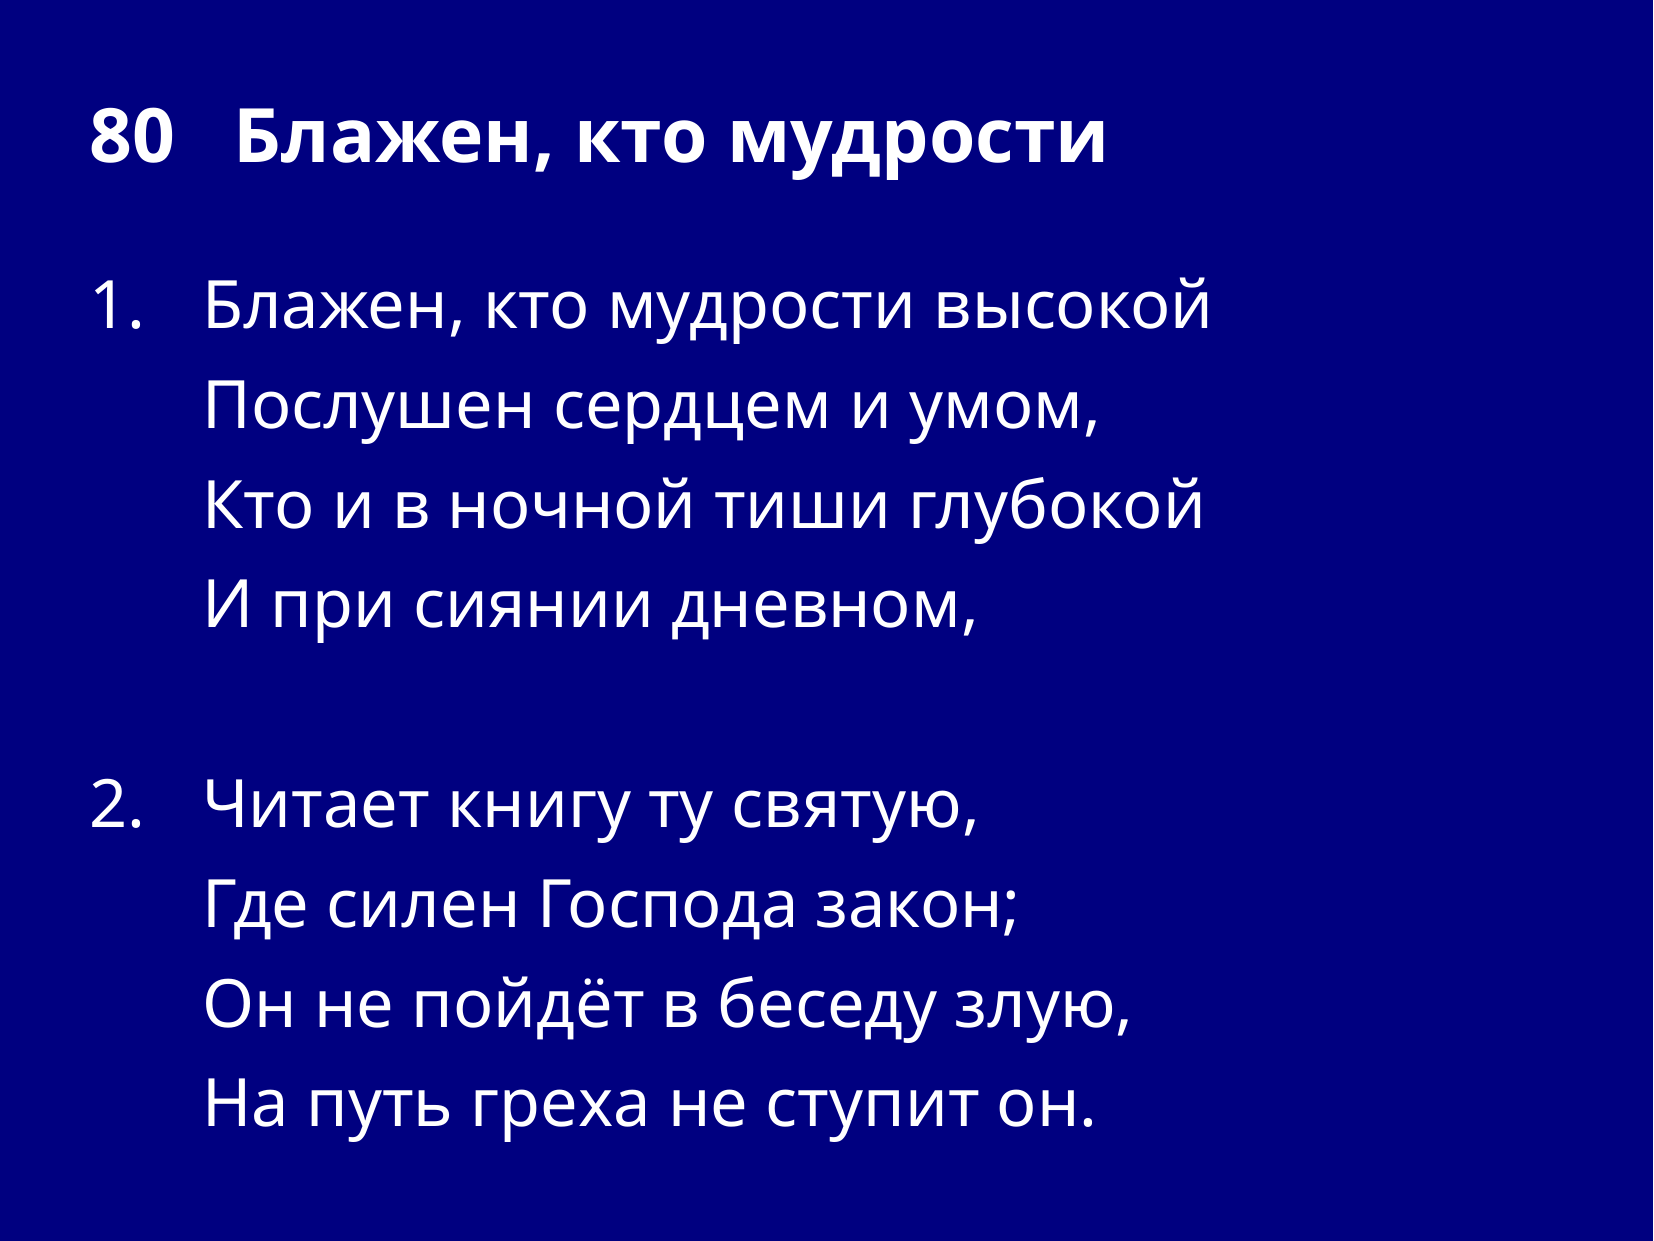

80 Блажен, кто мудрости
1.	Блажен, кто мудрости высокой
	Послушен сердцем и умом,
	Кто и в ночной тиши глубокой
	И при сиянии дневном,
2.	Читает книгу ту святую,
	Где силен Господа закон;
	Он не пойдёт в беседу злую,
	На путь греха не ступит он.